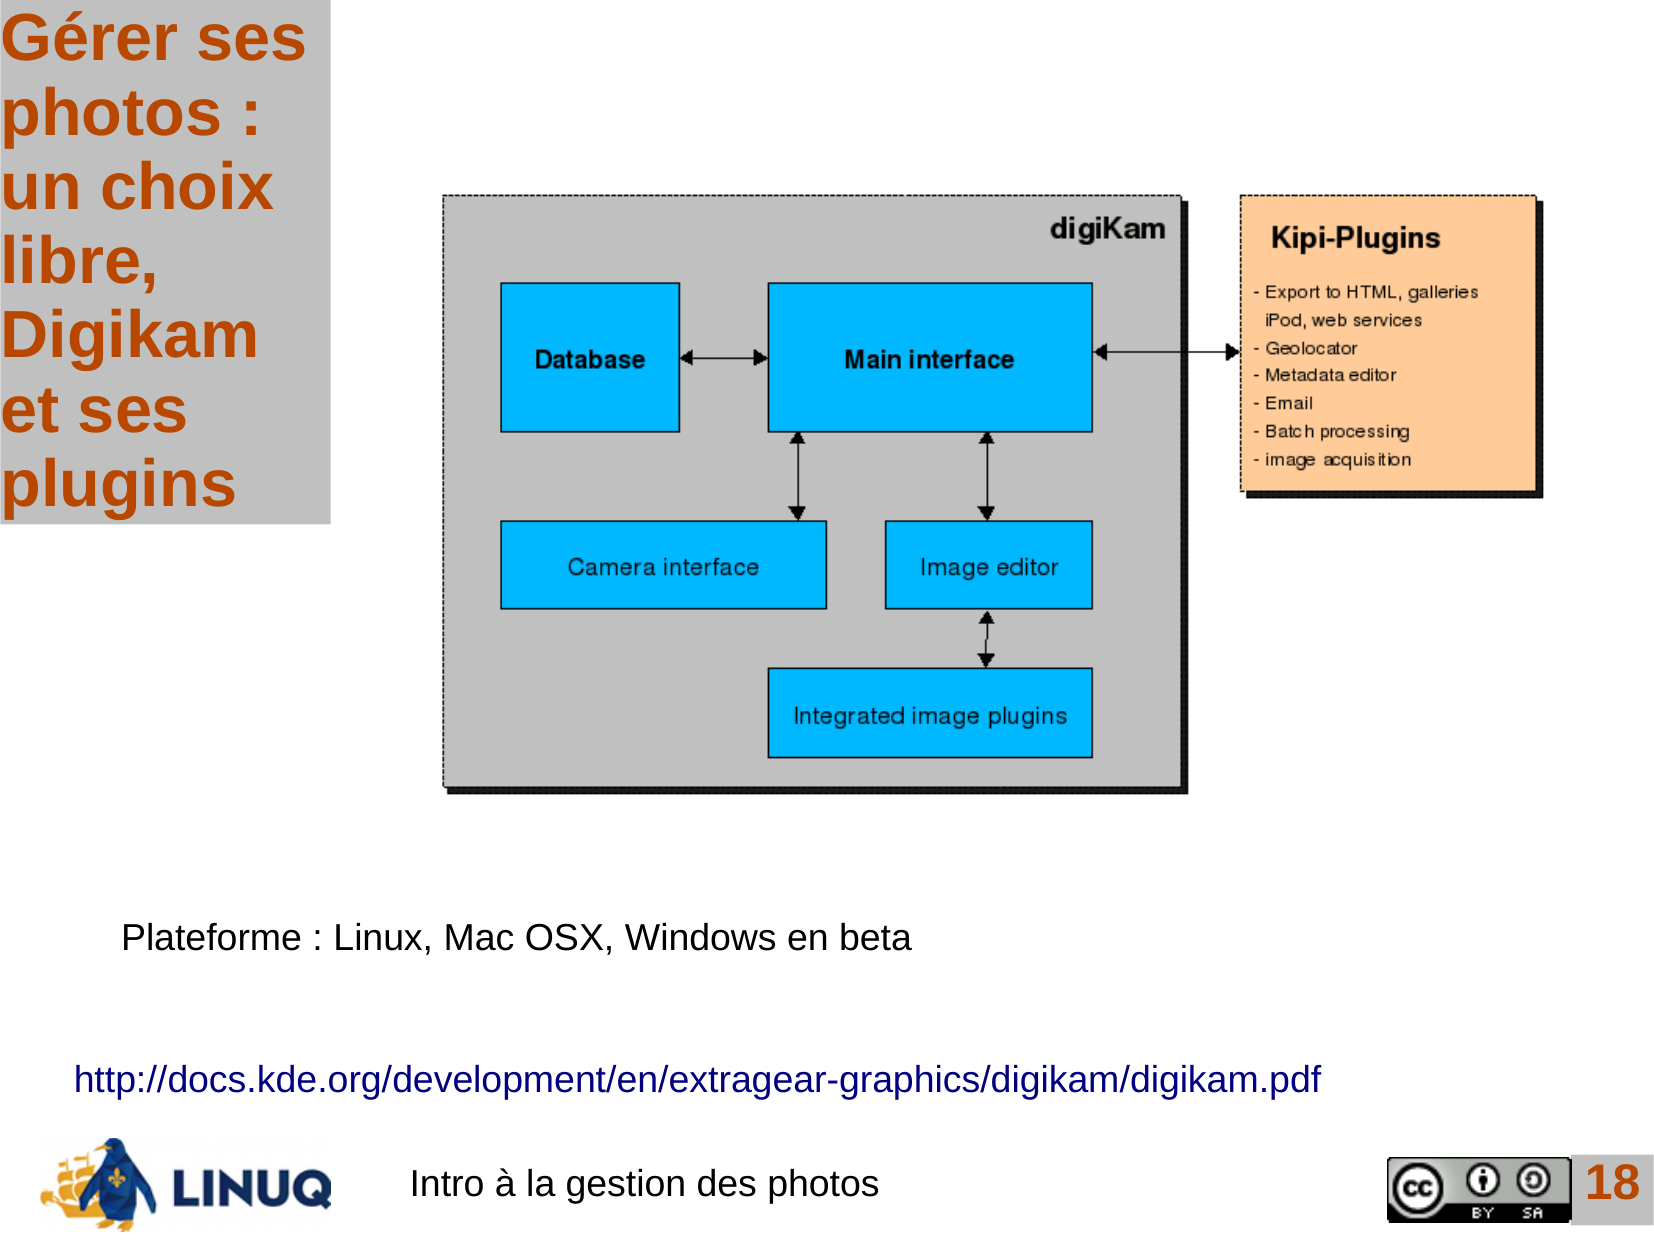

# Gérer ses photos : un choix libre, Digikam et ses plugins
Plateforme : Linux, Mac OSX, Windows en beta
http://docs.kde.org/development/en/extragear-graphics/digikam/digikam.pdf
18